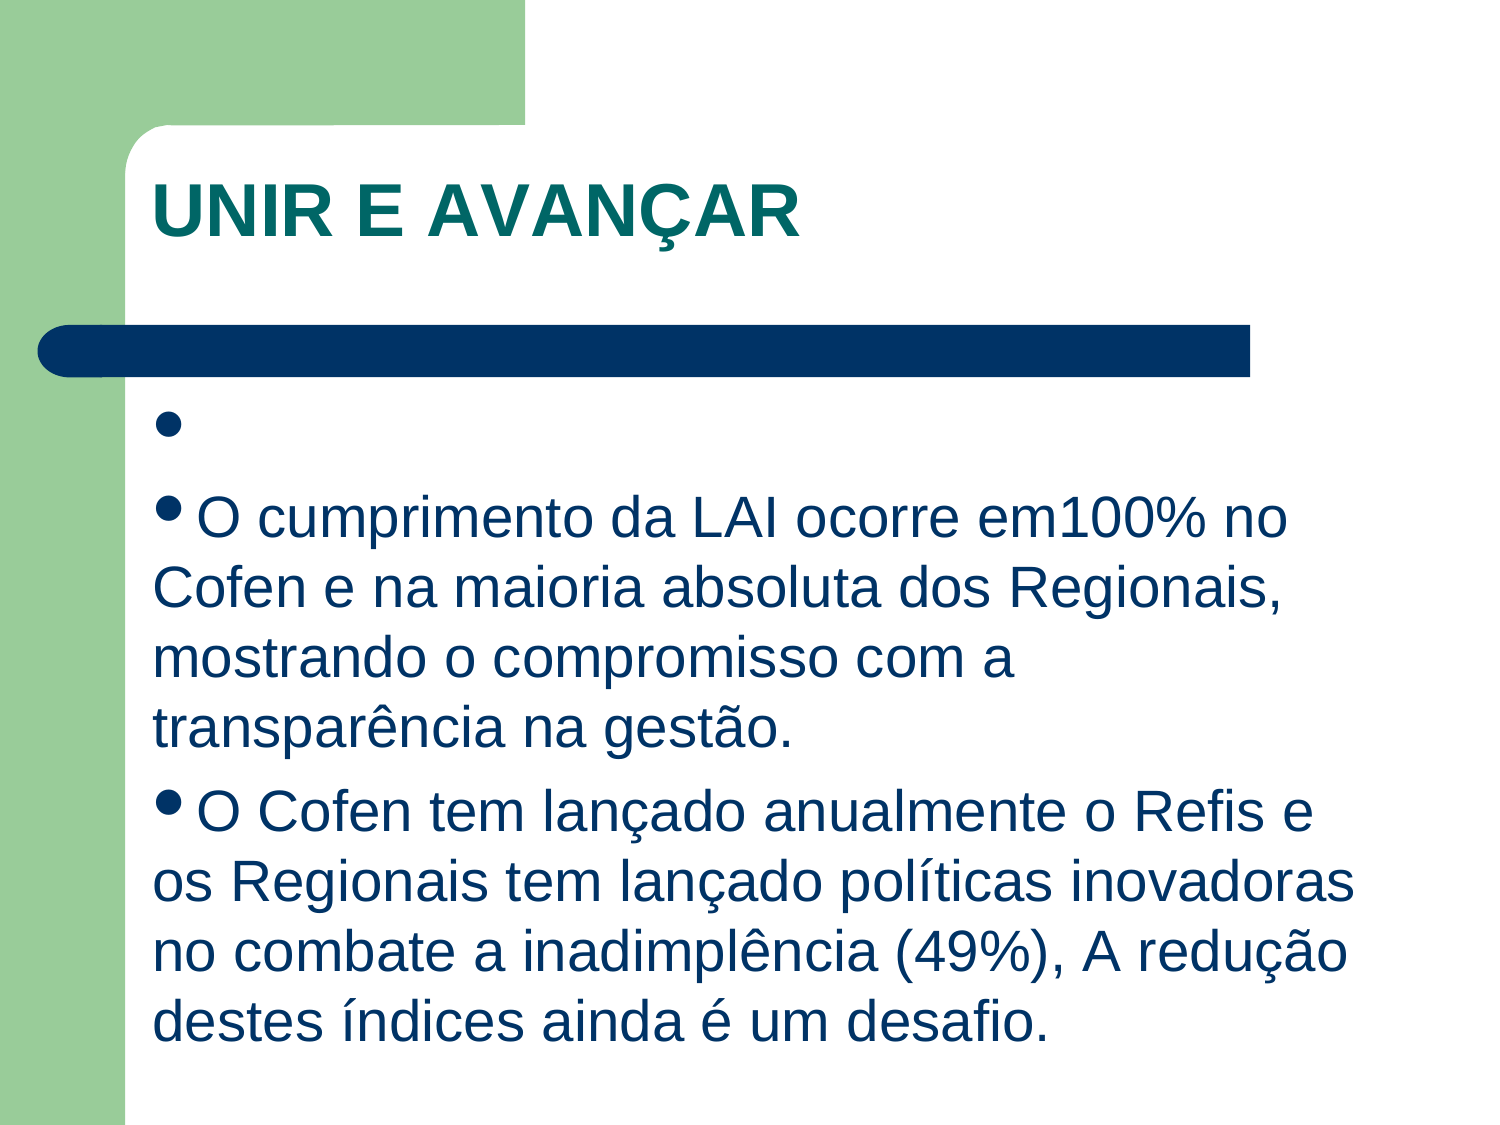

# UNIR E AVANÇAR
O cumprimento da LAI ocorre em100% no Cofen e na maioria absoluta dos Regionais, mostrando o compromisso com a transparência na gestão.
O Cofen tem lançado anualmente o Refis e os Regionais tem lançado políticas inovadoras no combate a inadimplência (49%), A redução destes índices ainda é um desafio.